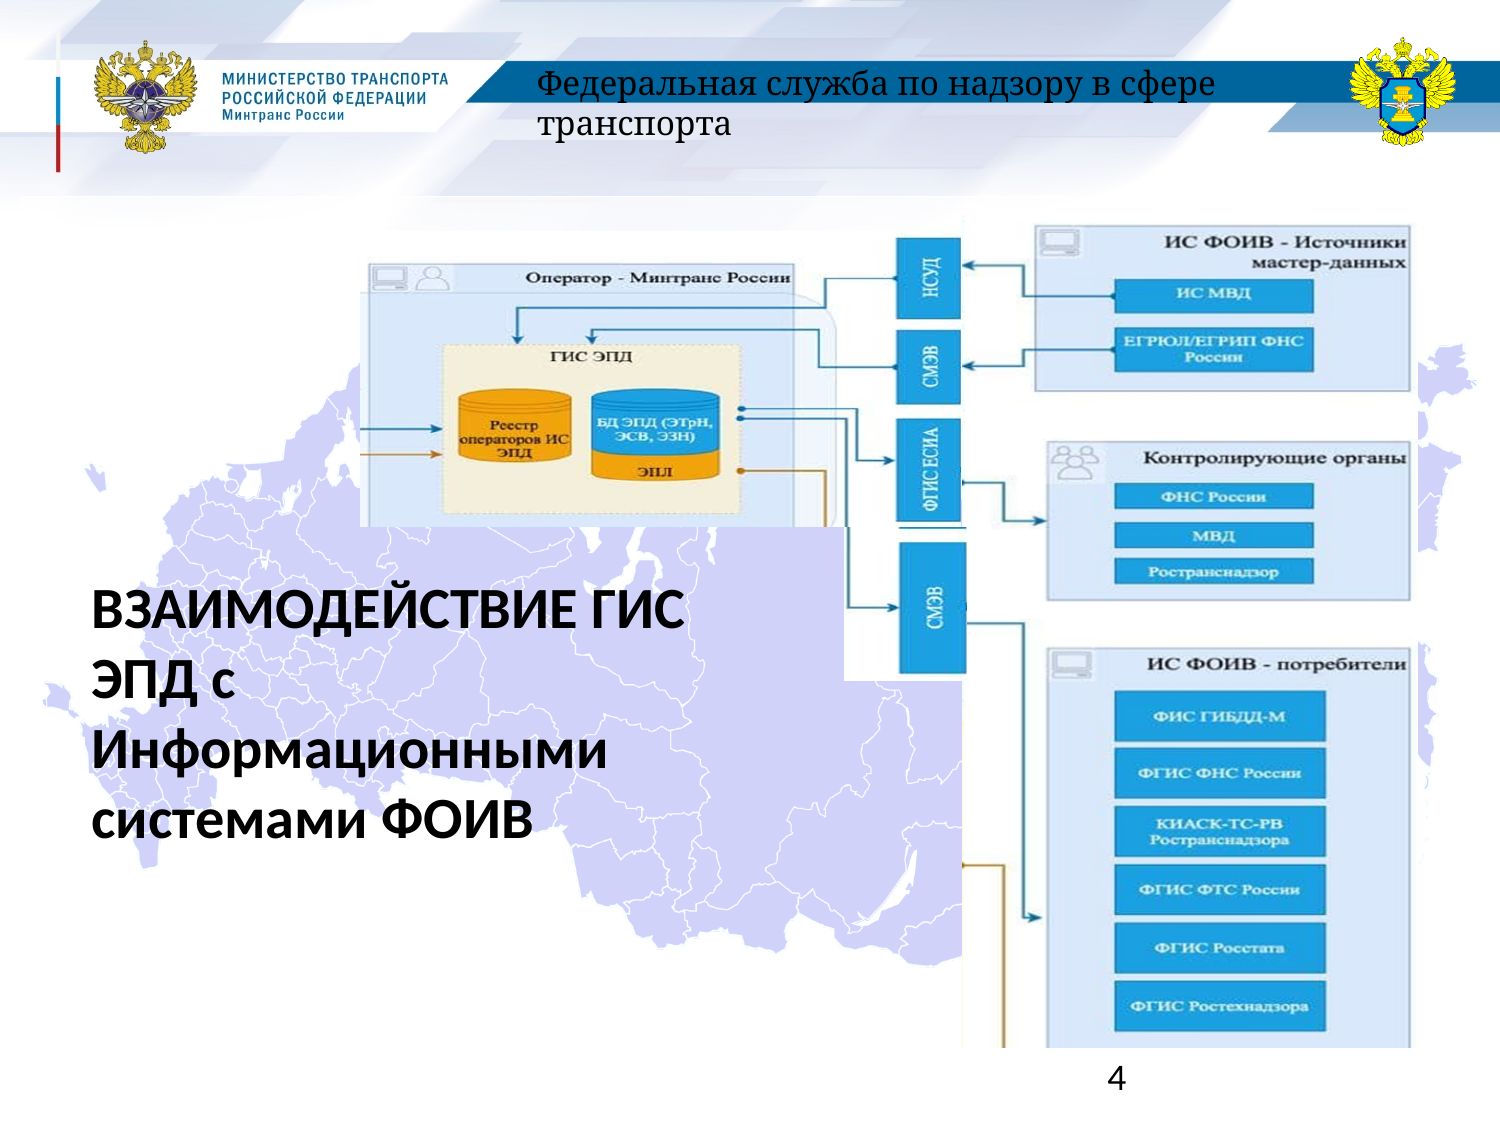

Федеральная служба по надзору в сфере транспорта
ВЗАИМОДЕЙСТВИЕ ГИС ЭПД с Информационными системами ФОИВ